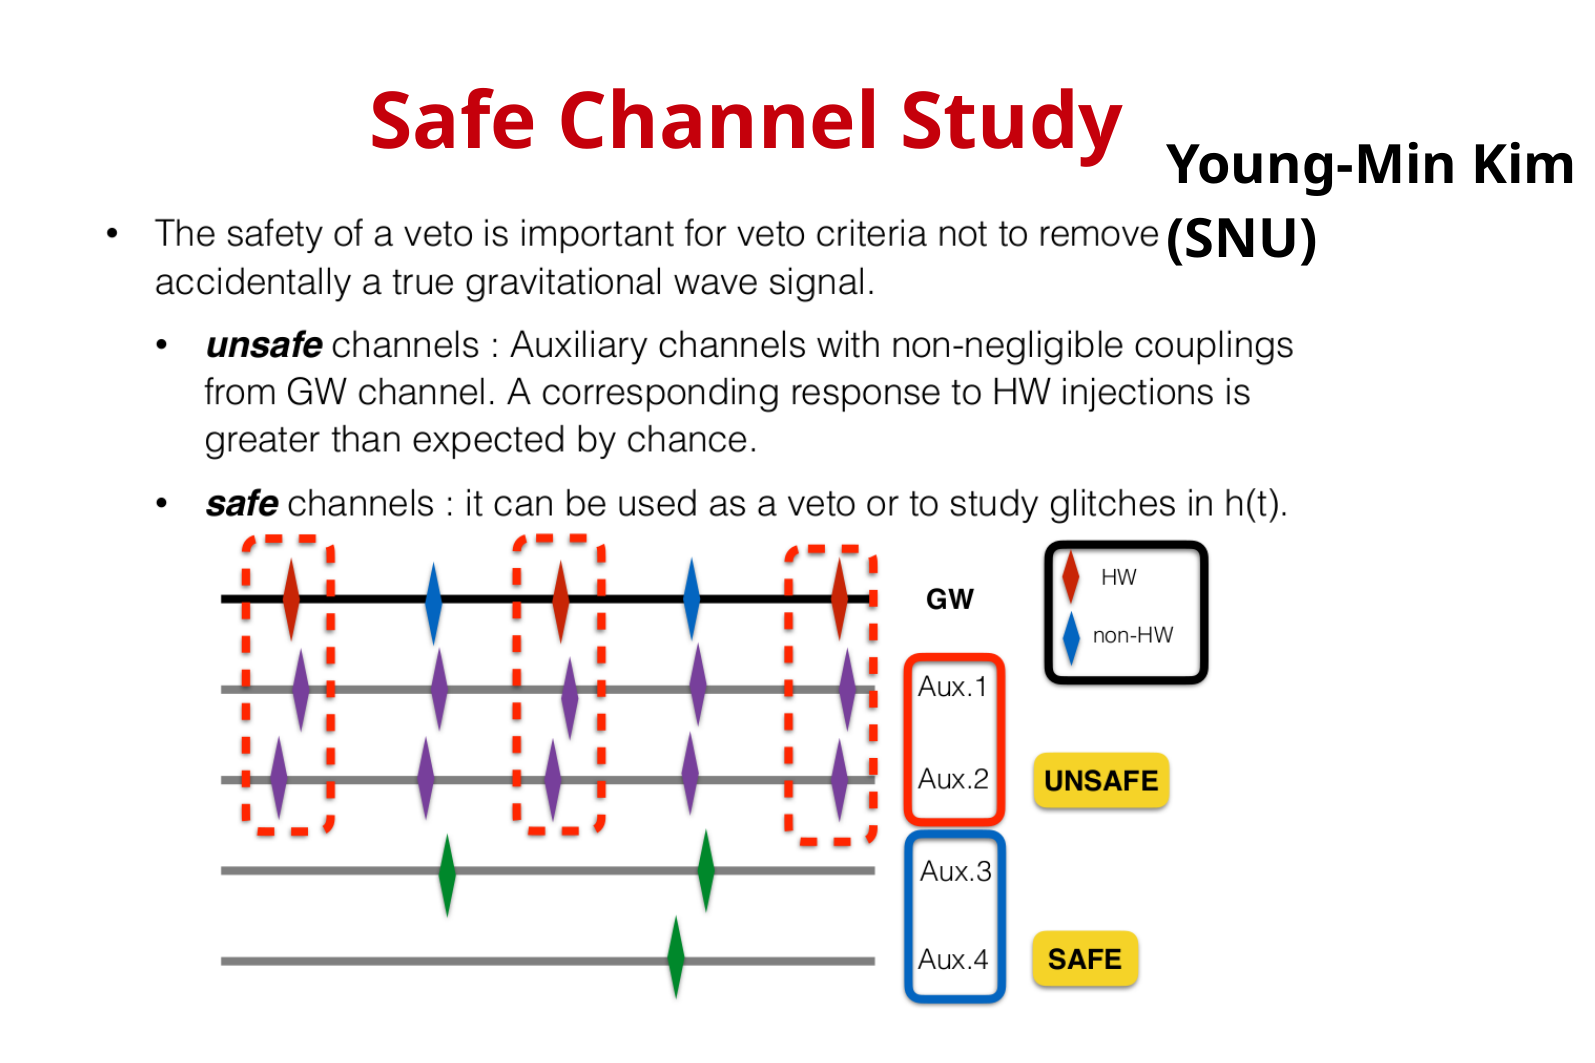

# Safe Channel Study
Young-Min Kim
(SNU)